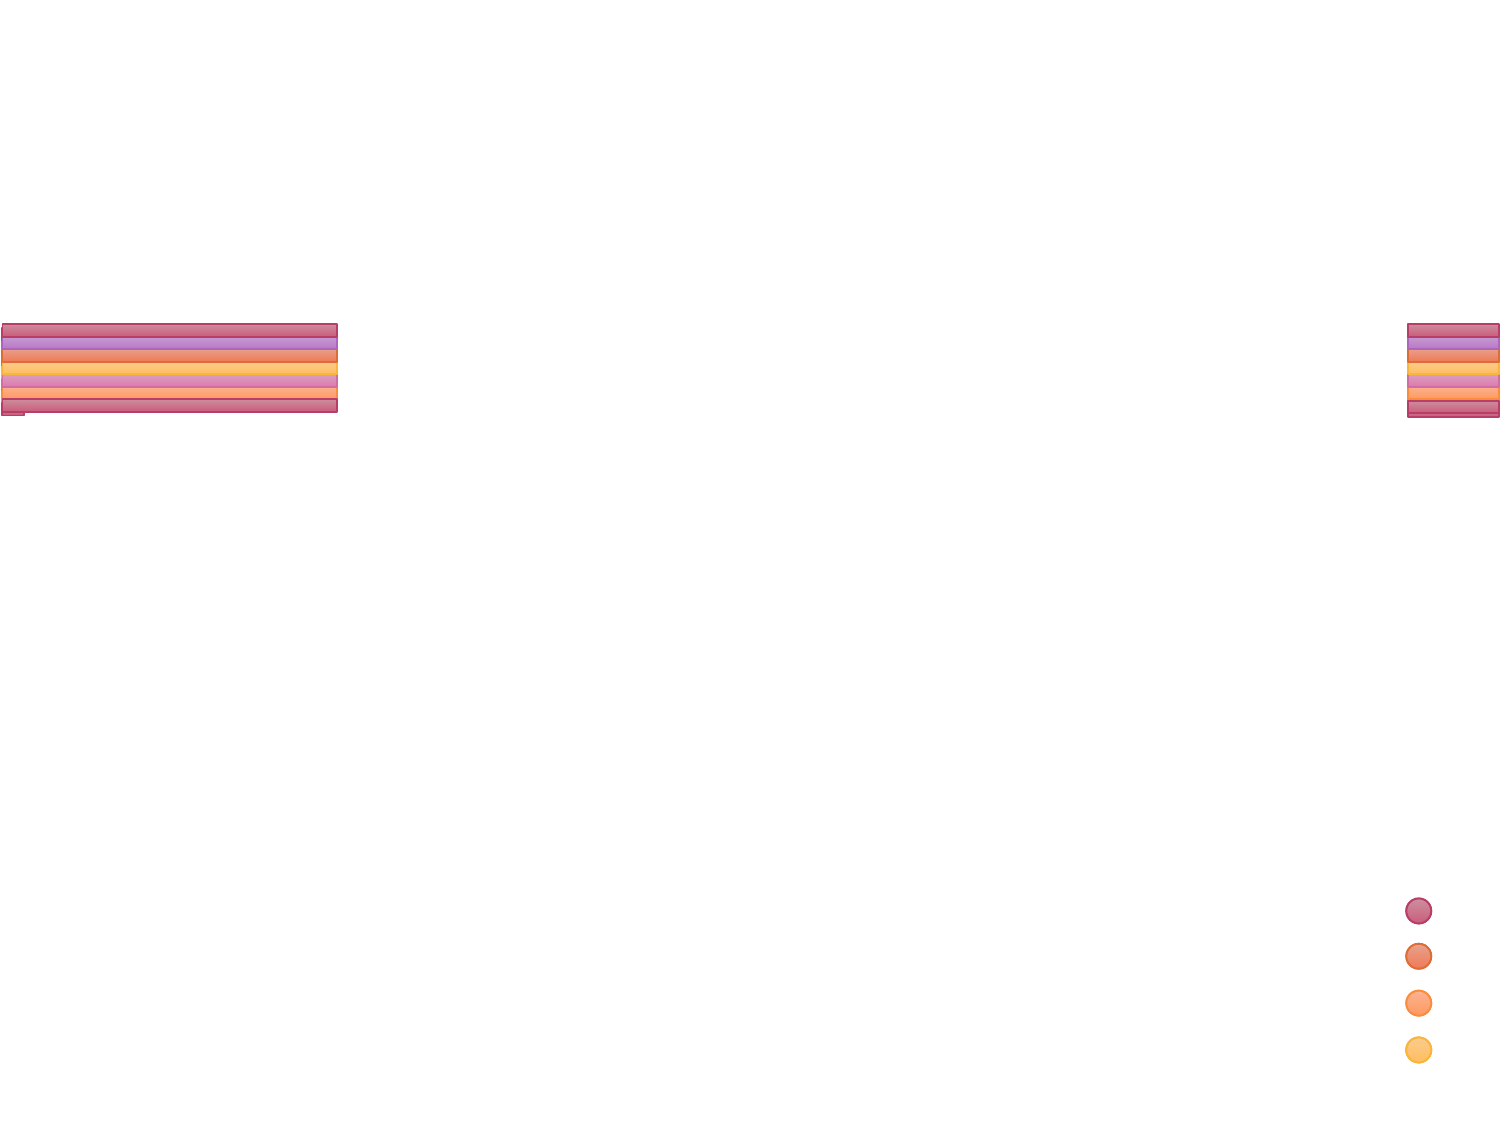

La flexibilidad interna en la Ley 3/12 de 6 de julio
# Carlos Hugo Preciado Domènech
Magistrado Especialista del Orden Social
Tribunal Superior de Justicia de Catalunya